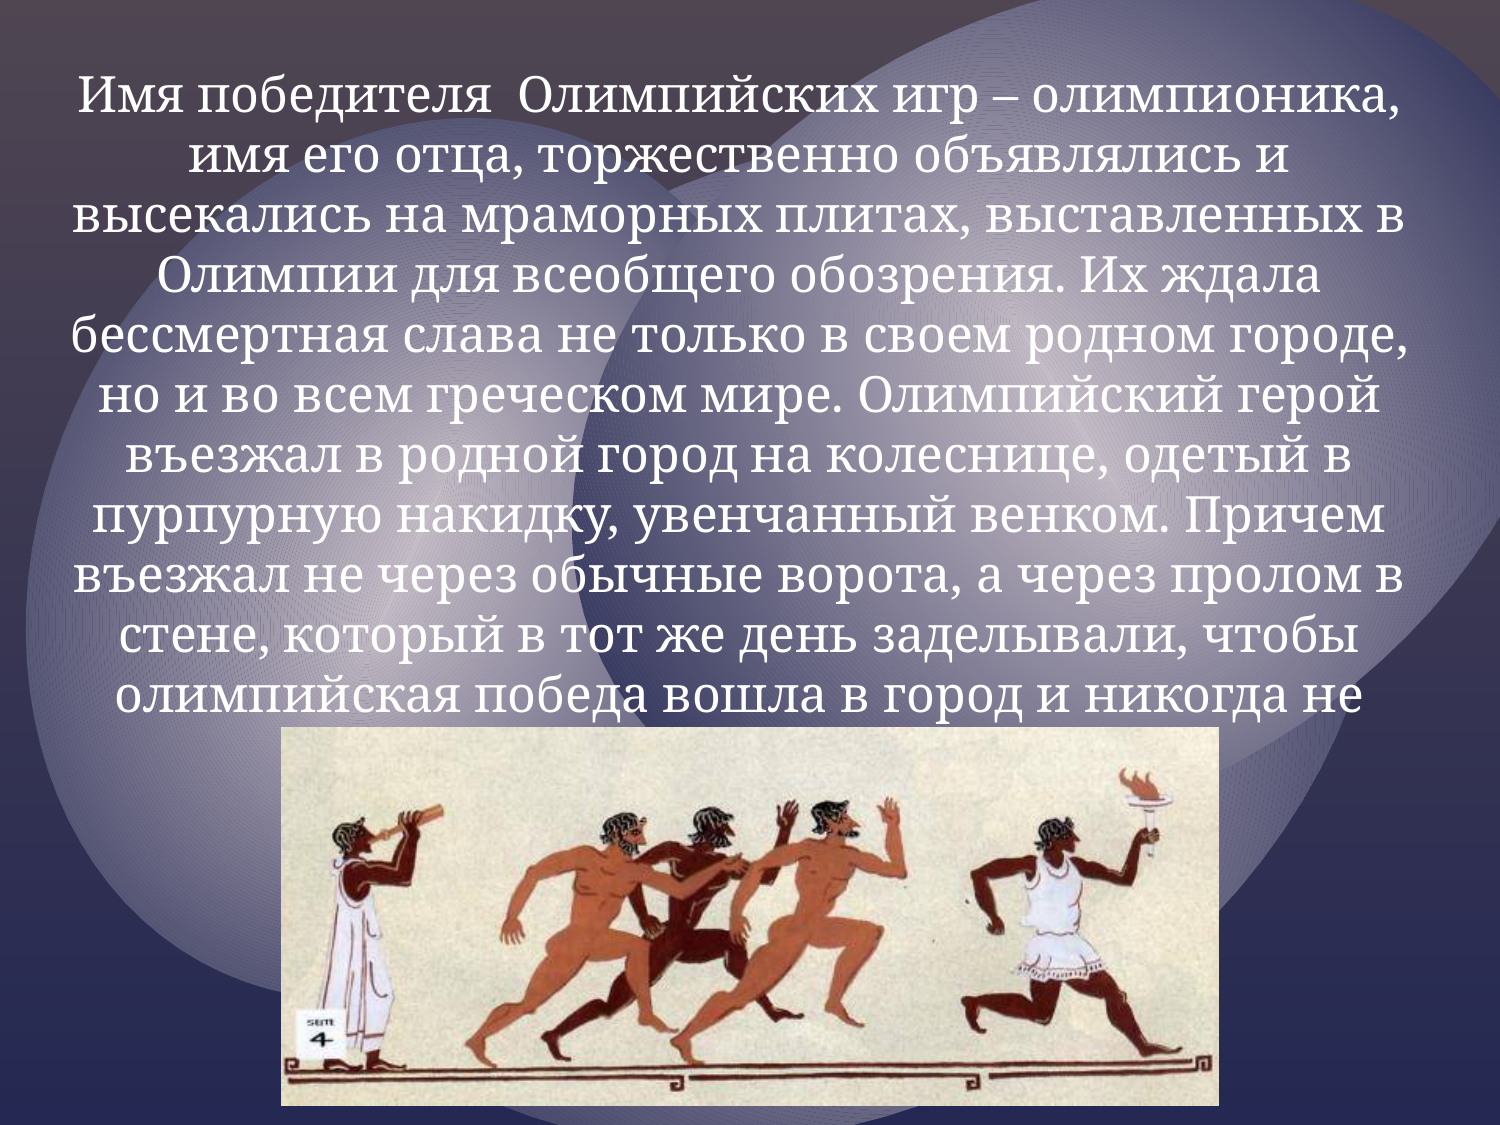

# Имя победителя Олимпийских игр – олимпионика, имя его отца, торжественно объявлялись и высекались на мраморных плитах, выставленных в Олимпии для всеобщего обозрения. Их ждала бессмертная слава не только в своем родном городе, но и во всем греческом мире. Олимпийский герой въезжал в родной город на колеснице, одетый в пурпурную накидку, увенчанный венком. Причем въезжал не через обычные ворота, а через пролом в стене, который в тот же день заделывали, чтобы олимпийская победа вошла в город и никогда не покидала его.